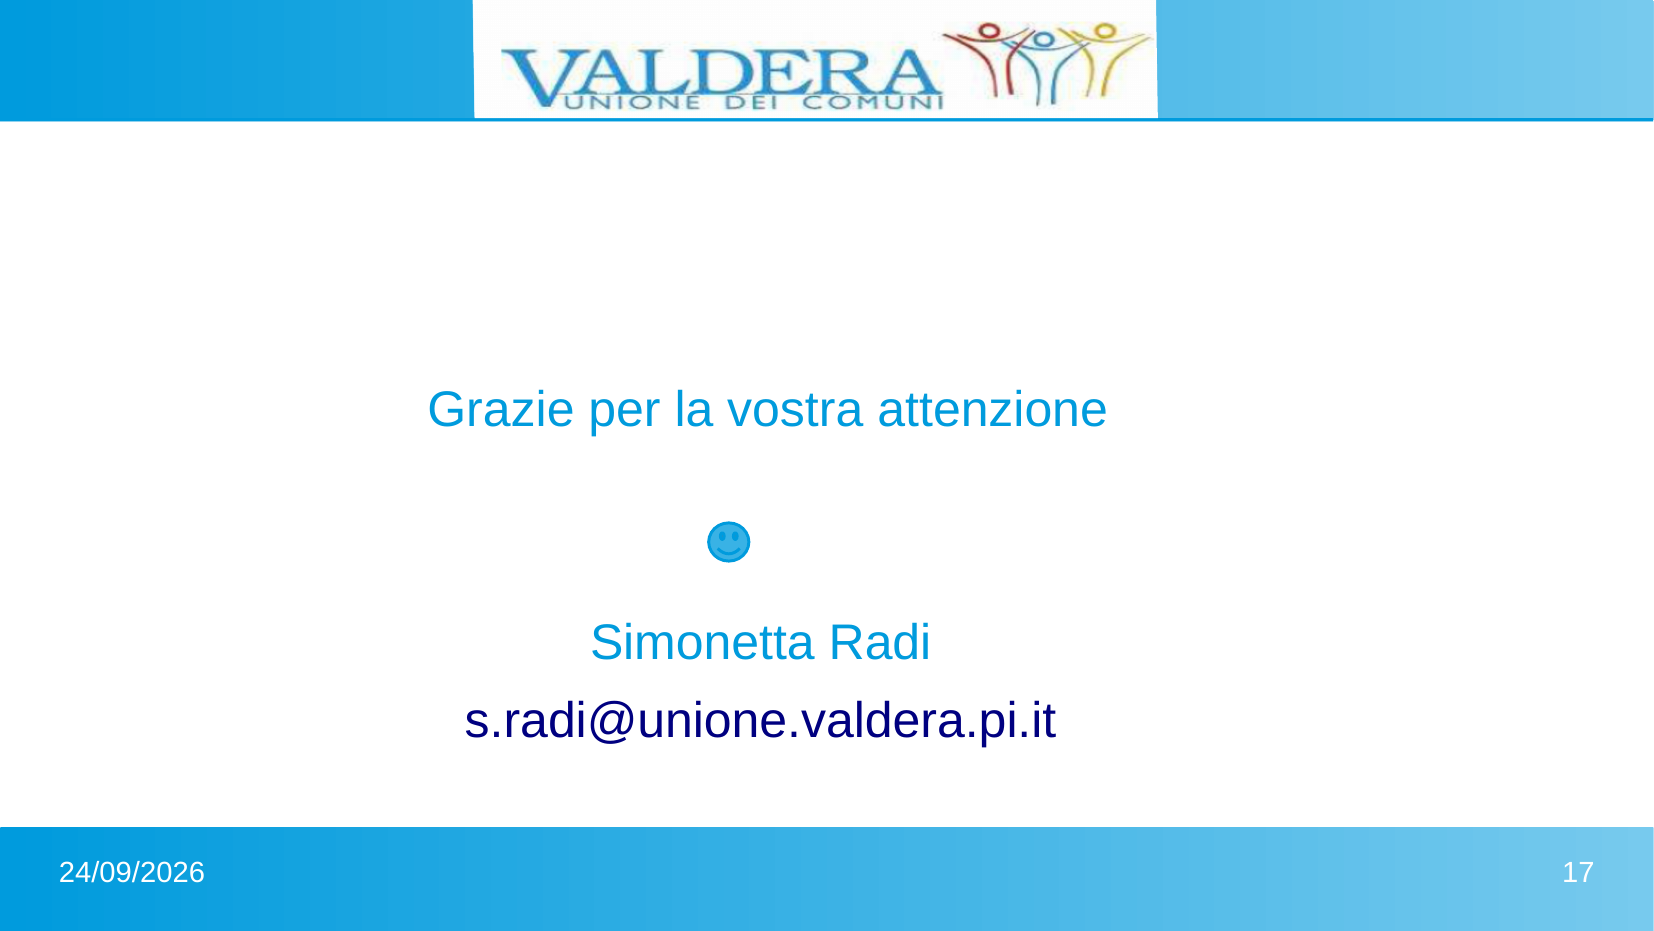

# .
Grazie per la vostra attenzione
Simonetta Radi
s.radi@unione.valdera.pi.it
17